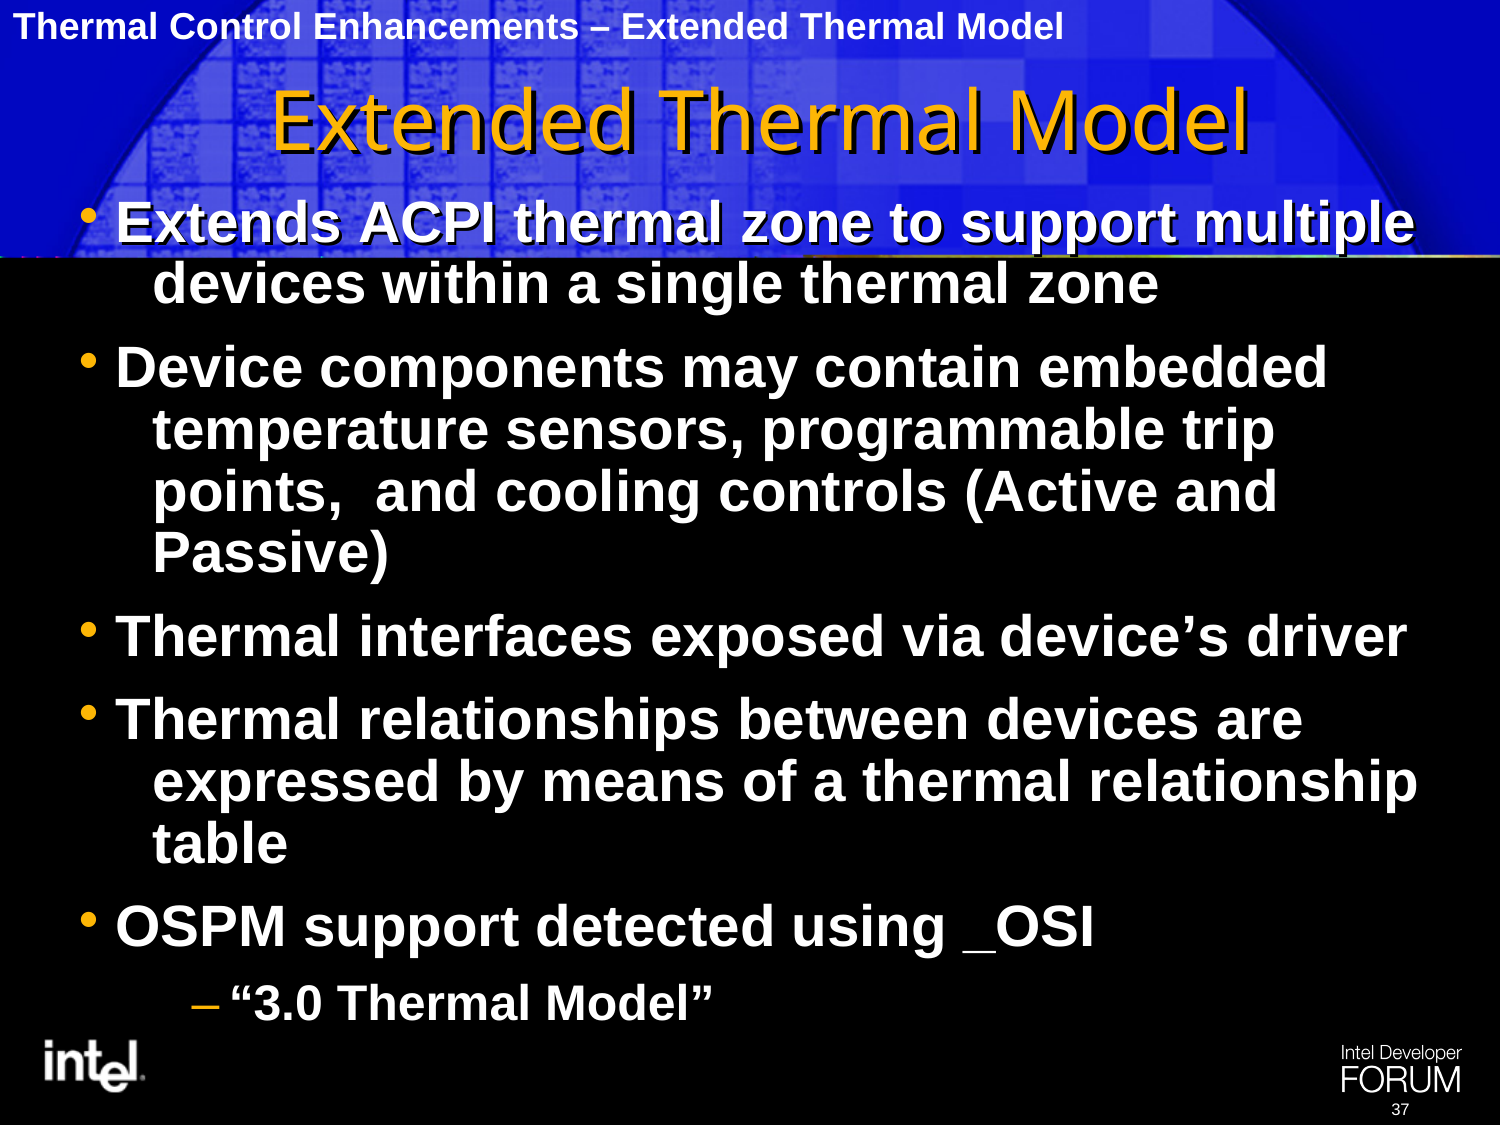

Thermal Control Enhancements – Extended Thermal Model
# Extended Thermal Model
Extends ACPI thermal zone to support multiple devices within a single thermal zone
Device components may contain embedded temperature sensors, programmable trip points, and cooling controls (Active and Passive)
Thermal interfaces exposed via device’s driver
Thermal relationships between devices are expressed by means of a thermal relationship table
OSPM support detected using _OSI
“3.0 Thermal Model”